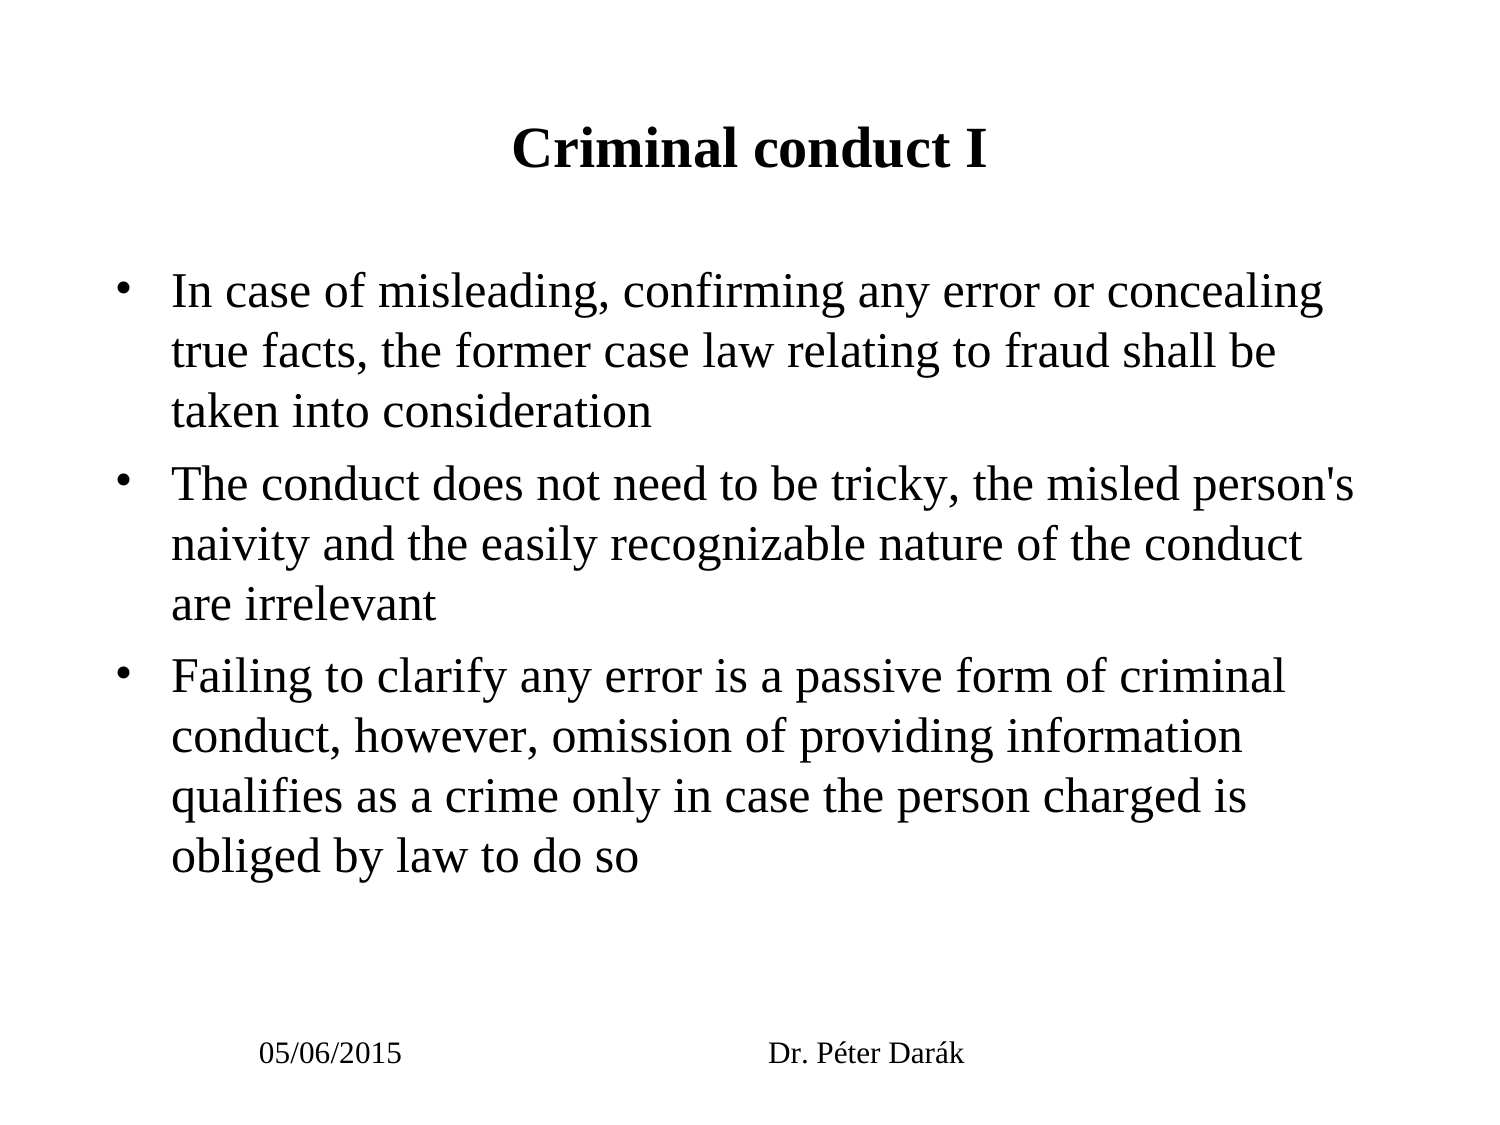

# Criminal conduct I
In case of misleading, confirming any error or concealing true facts, the former case law relating to fraud shall be taken into consideration
The conduct does not need to be tricky, the misled person's naivity and the easily recognizable nature of the conduct are irrelevant
Failing to clarify any error is a passive form of criminal conduct, however, omission of providing information qualifies as a crime only in case the person charged is obliged by law to do so
05/06/2015
Dr. Péter Darák